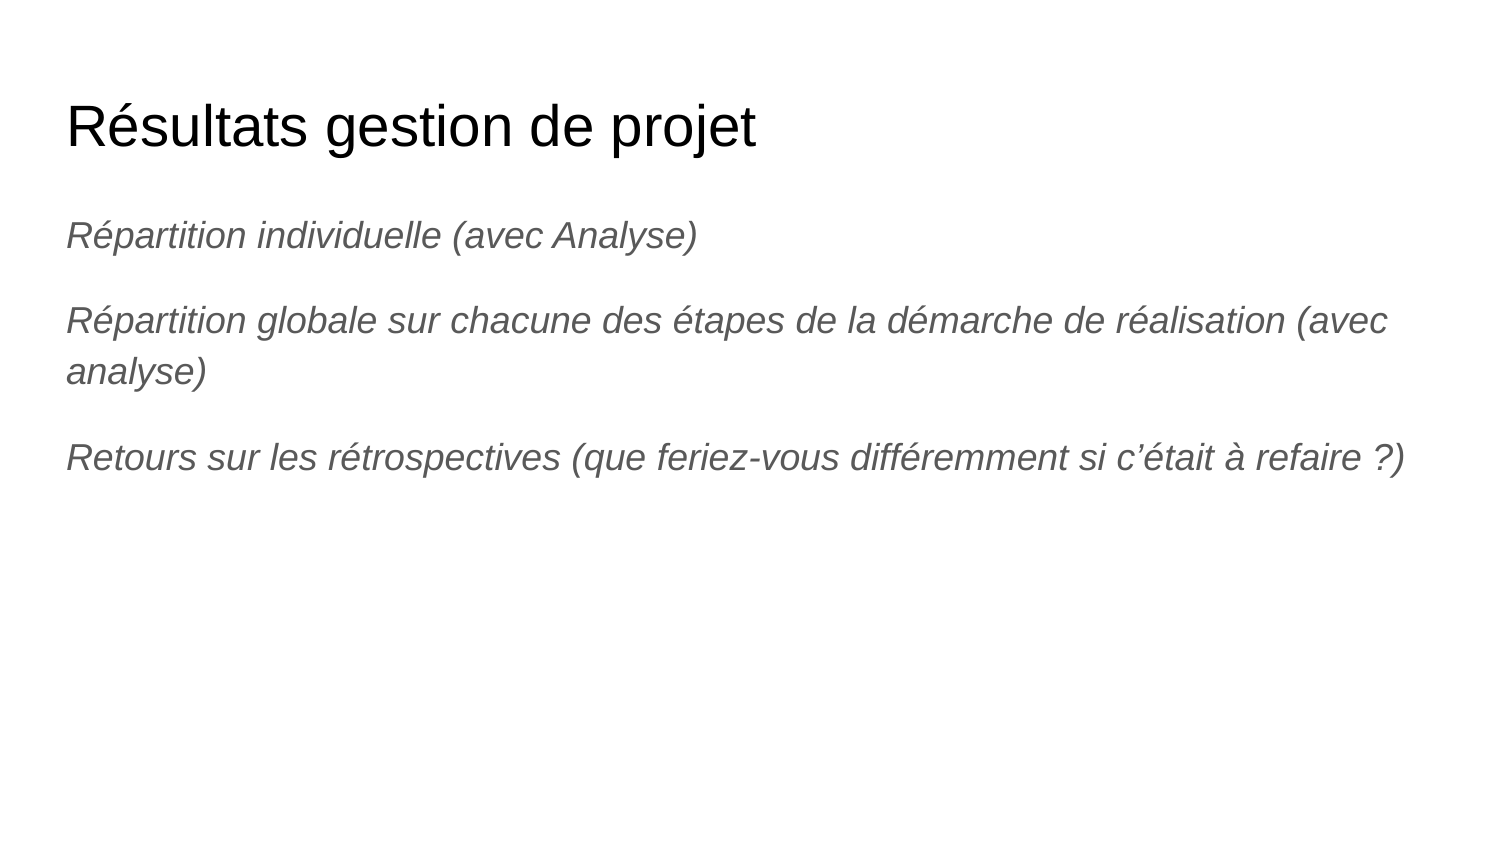

# Résultats gestion de projet
Répartition individuelle (avec Analyse)
Répartition globale sur chacune des étapes de la démarche de réalisation (avec analyse)
Retours sur les rétrospectives (que feriez-vous différemment si c’était à refaire ?)